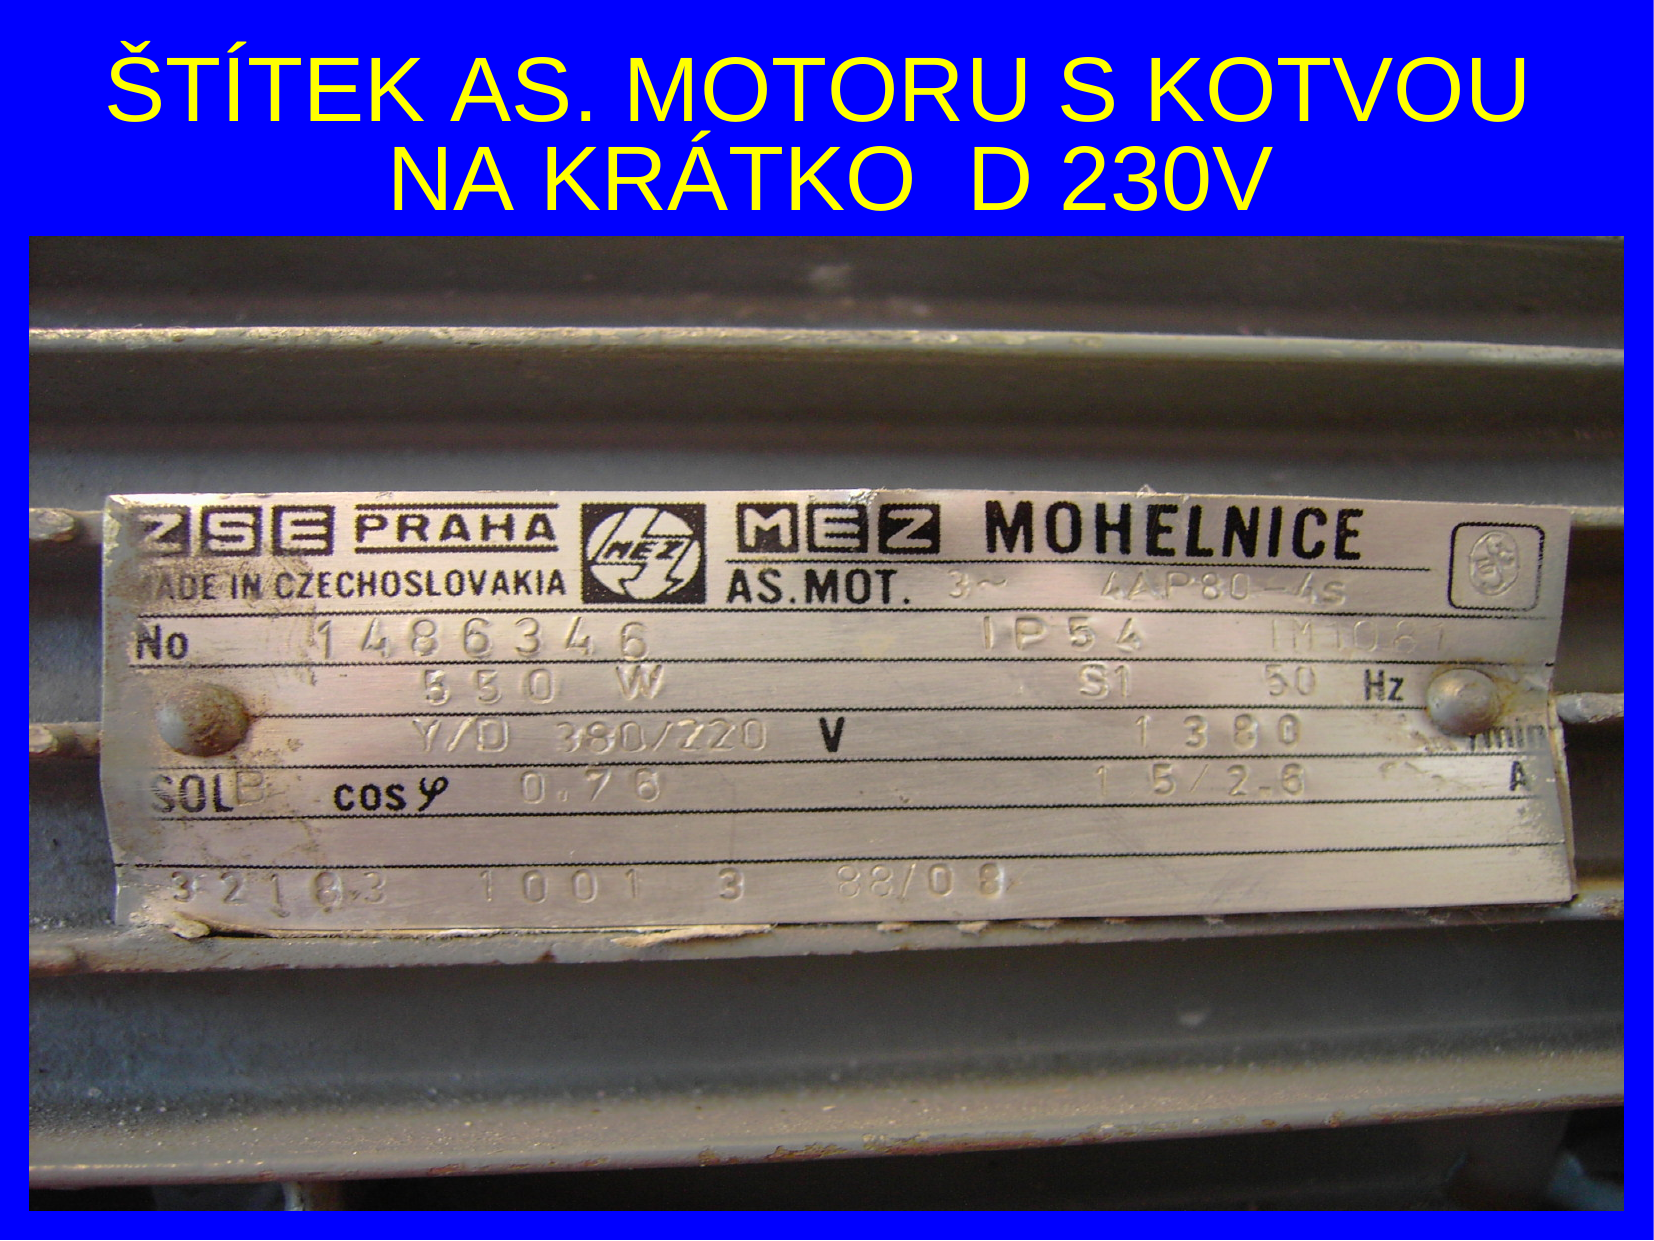

# ŠTÍTEK AS. MOTORU S KOTVOU NA KRÁTKO D 230V